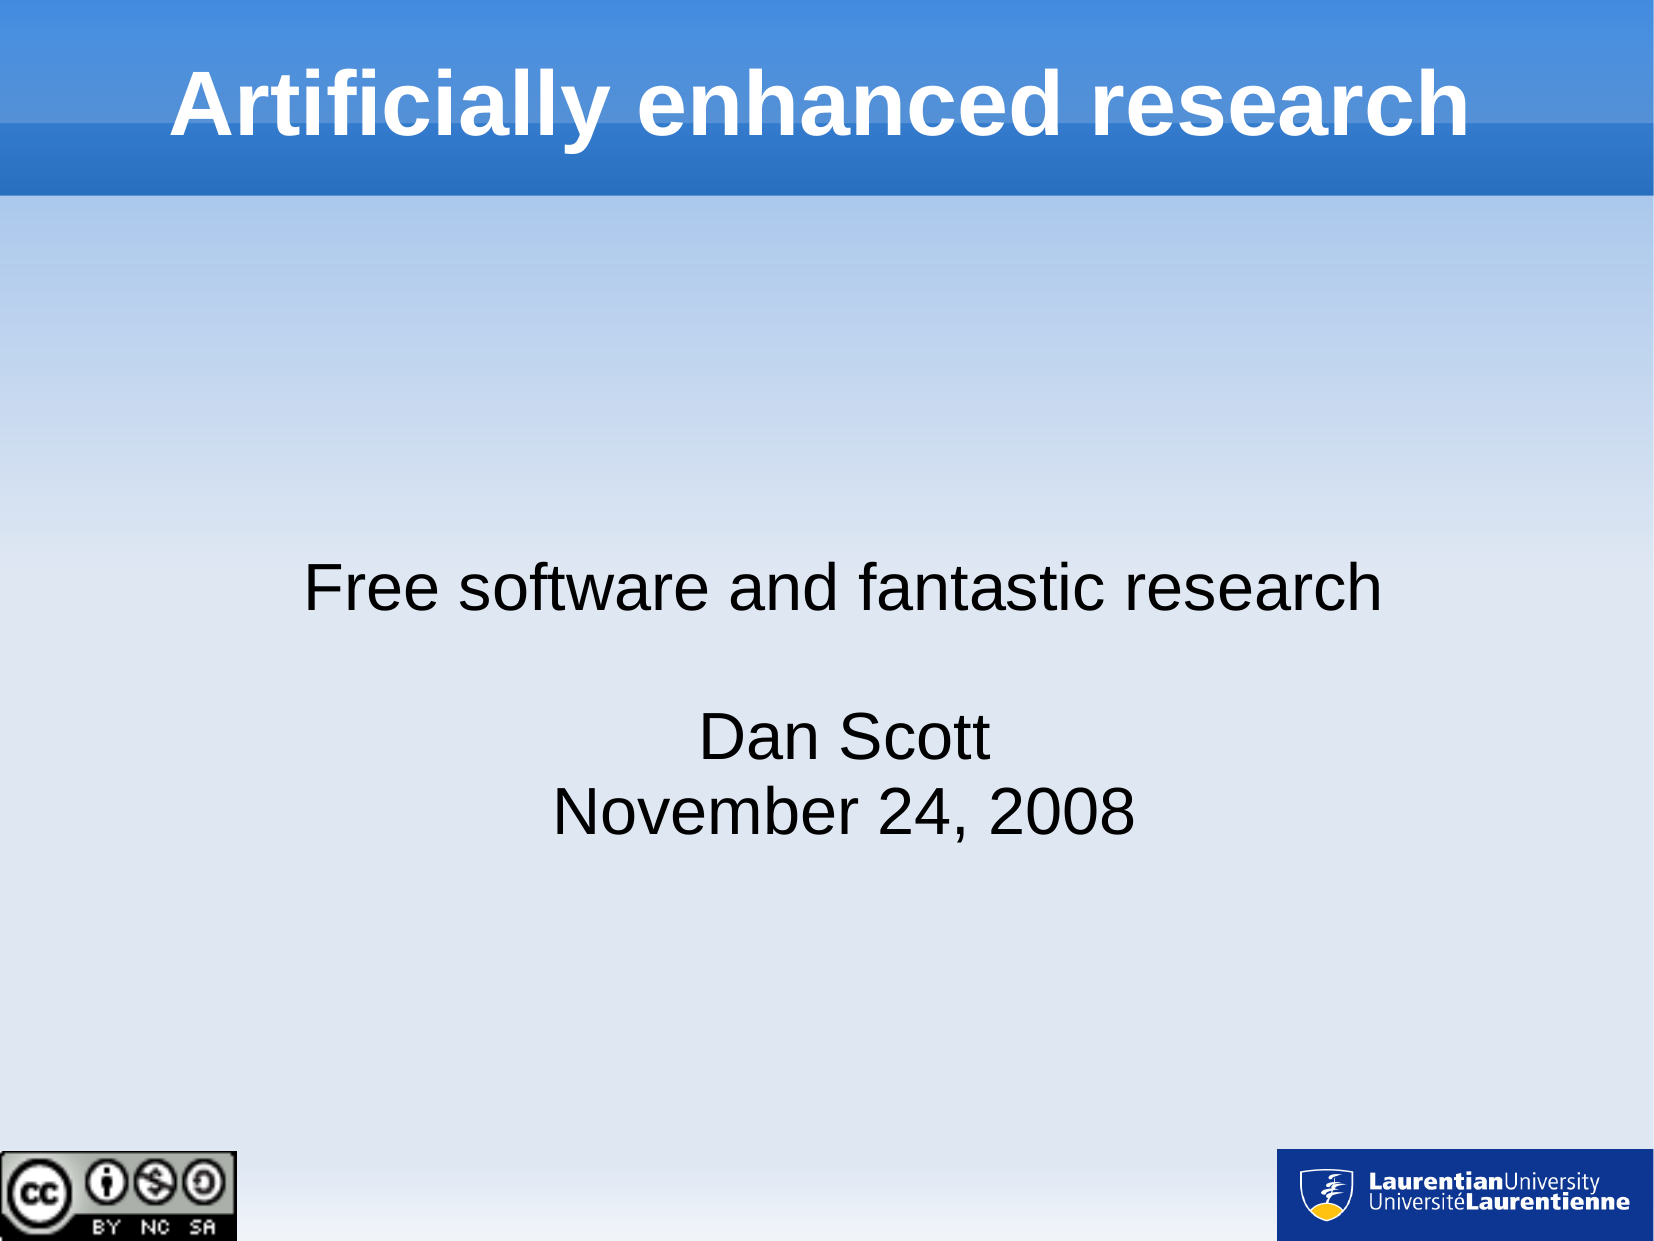

# Artificially enhanced research
Free software and fantastic research
Dan Scott
November 24, 2008